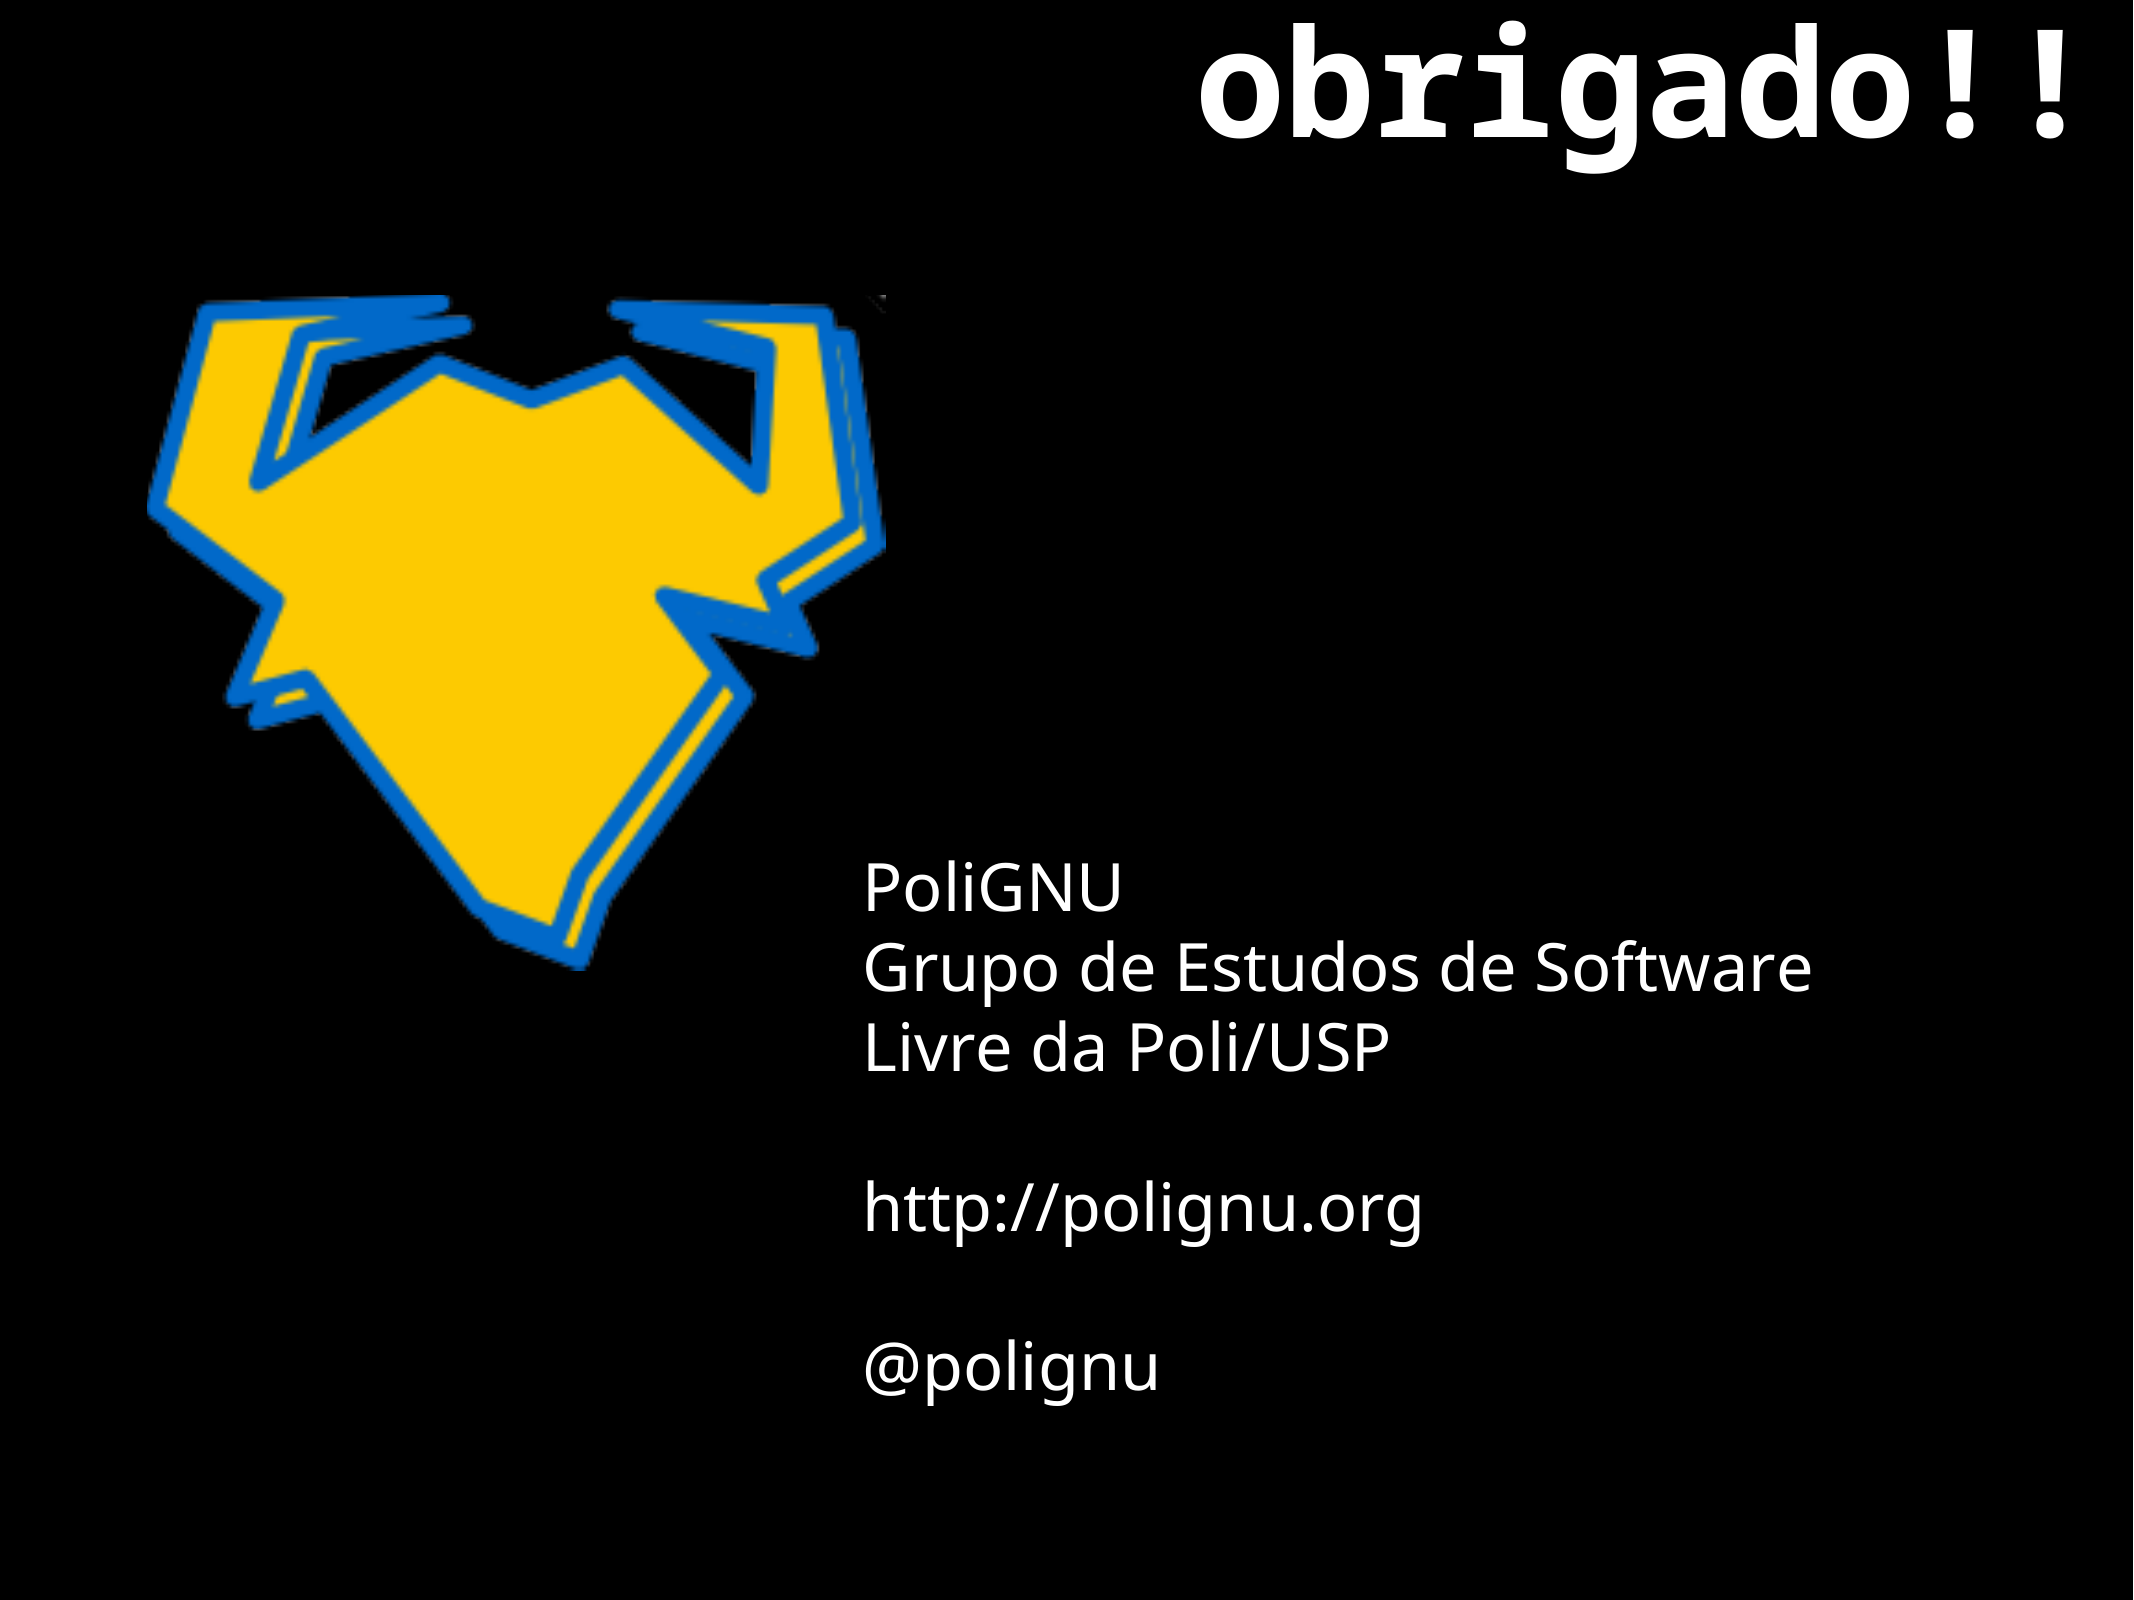

obrigado!!
PoliGNU
Grupo de Estudos de Software Livre da Poli/USP
http://polignu.org
@polignu